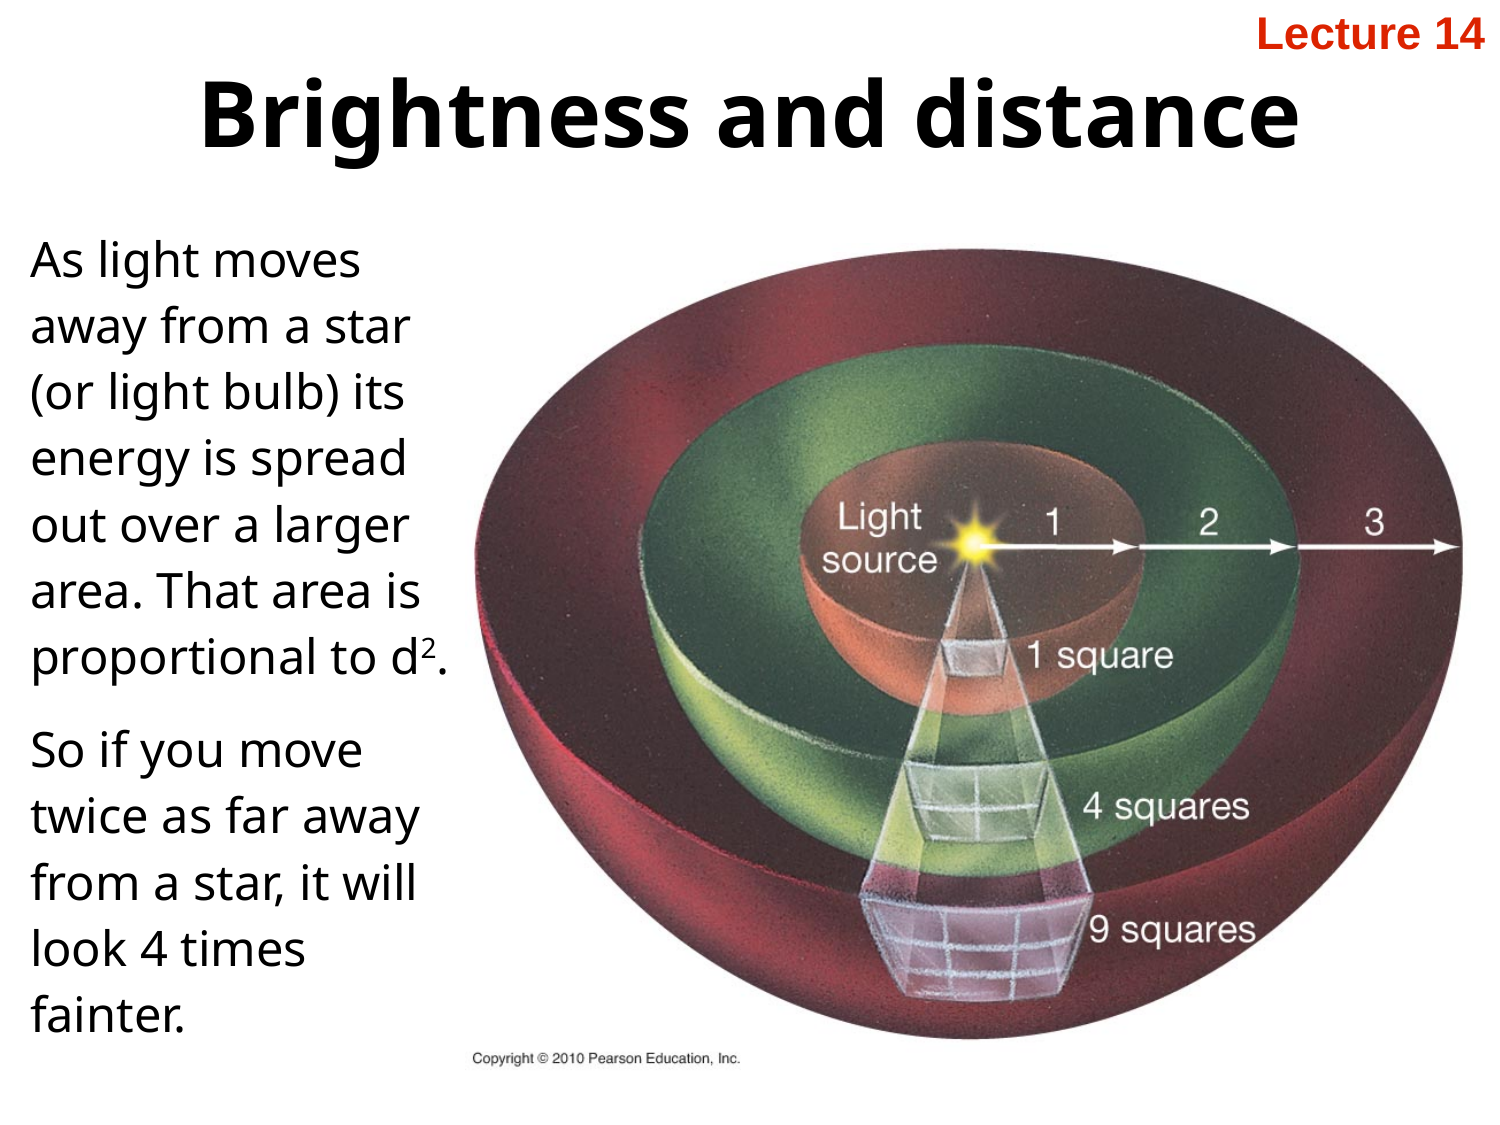

Lecture 14
# Brightness and distance
As light moves away from a star (or light bulb) its energy is spread out over a larger area. That area is proportional to d2.
So if you move twice as far away from a star, it will look 4 times fainter.